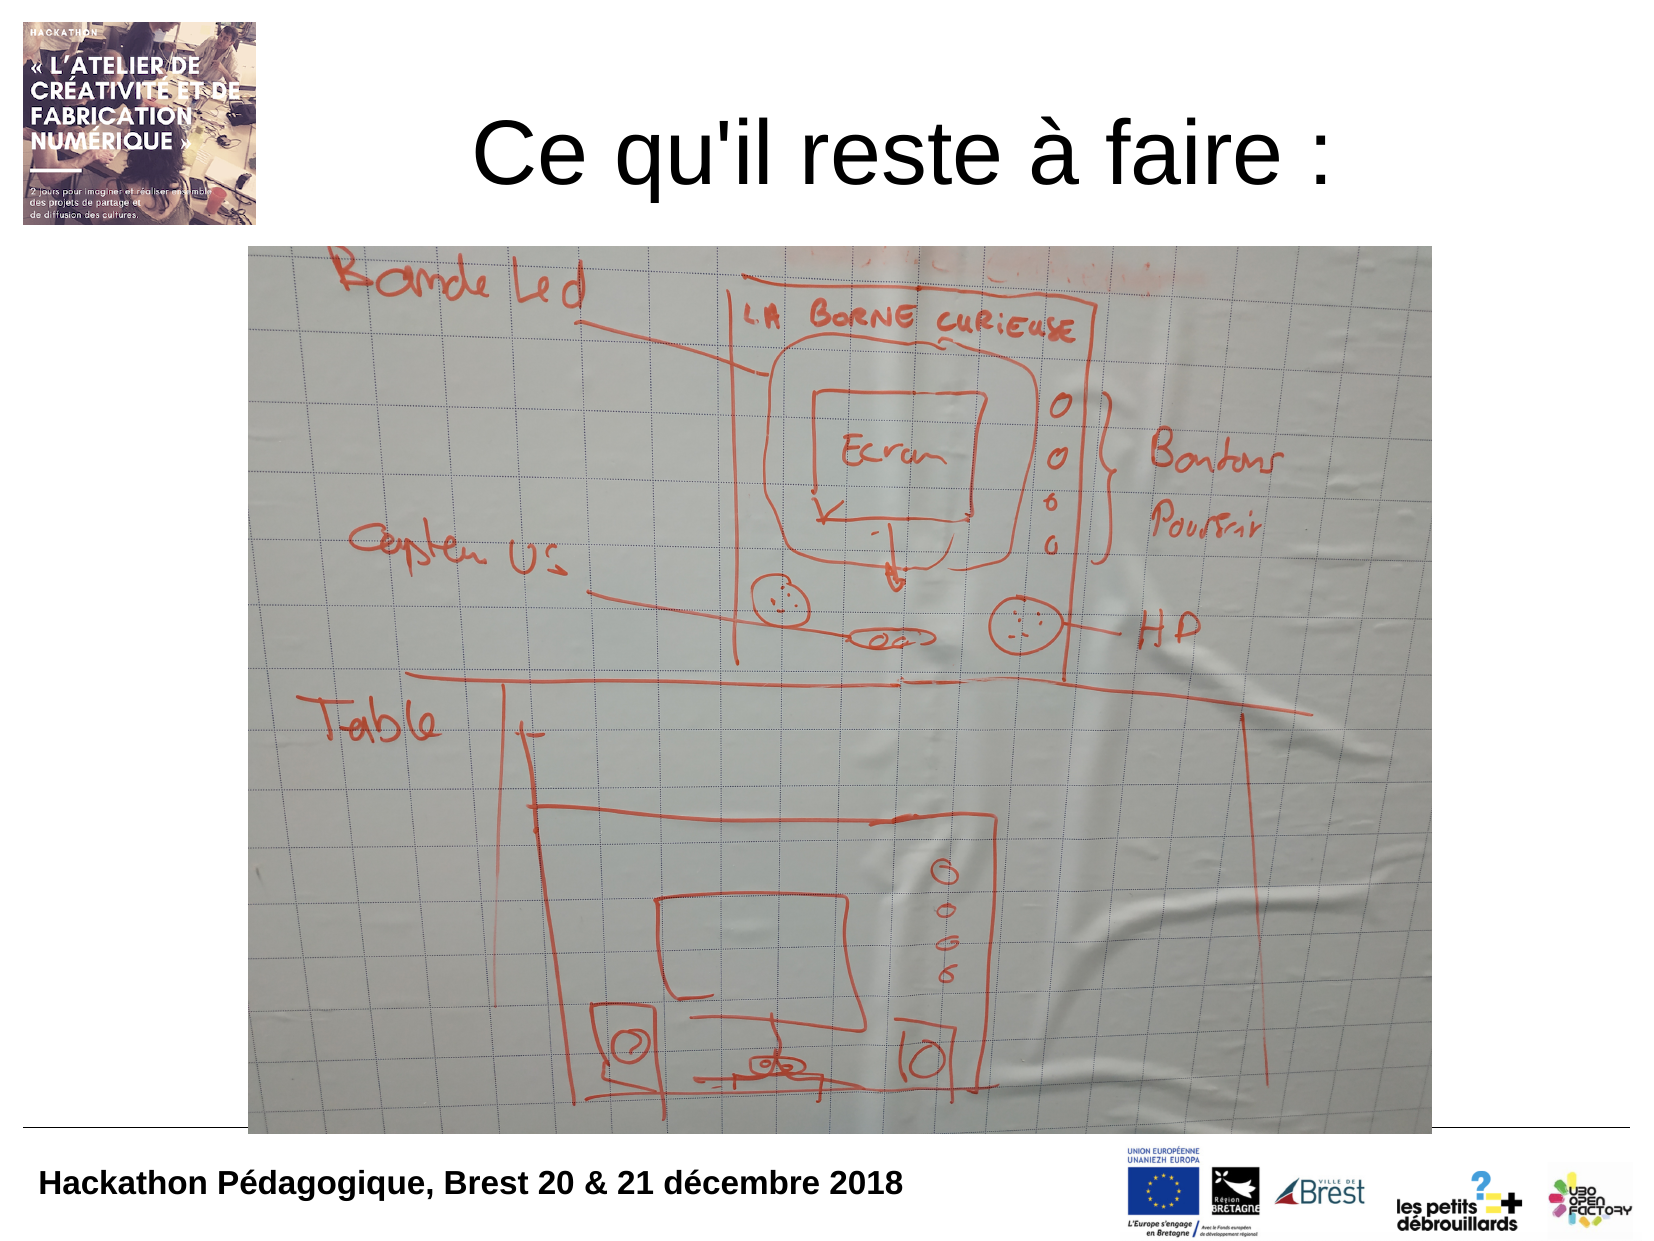

# Ce qu'il reste à faire :
Hackathon Pédagogique, Brest 20 & 21 décembre 2018